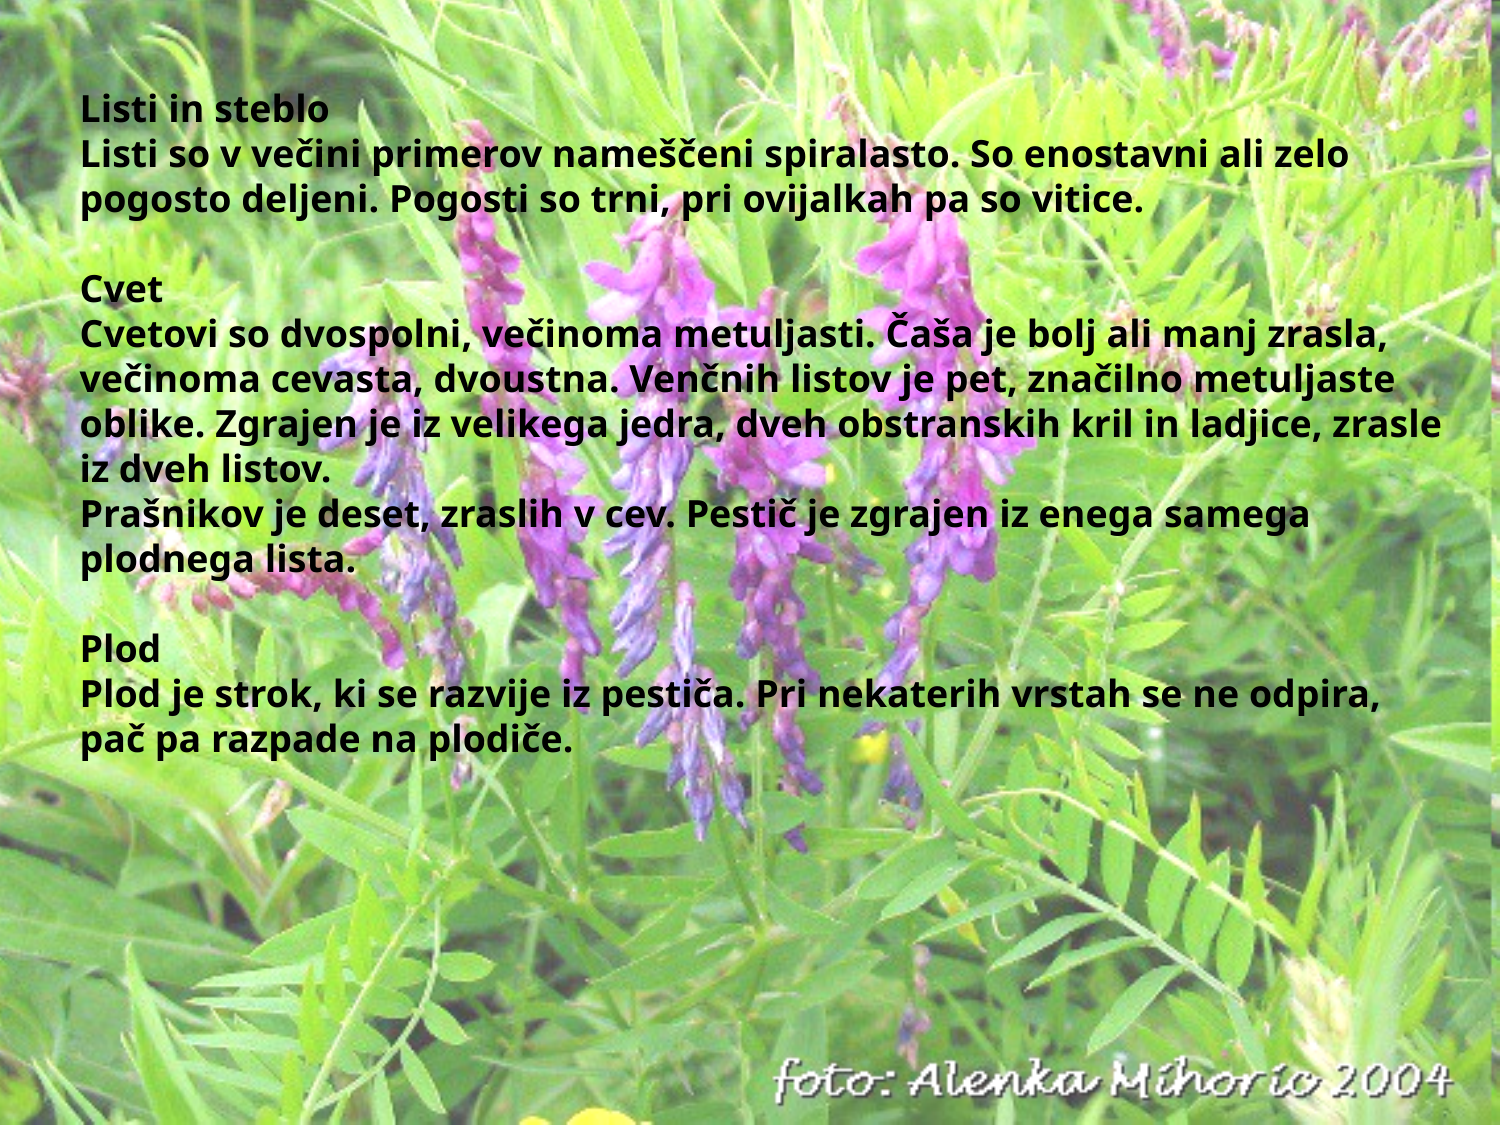

Listi in steblo
Listi so v večini primerov nameščeni spiralasto. So enostavni ali zelo pogosto deljeni. Pogosti so trni, pri ovijalkah pa so vitice.
Cvet
Cvetovi so dvospolni, večinoma metuljasti. Čaša je bolj ali manj zrasla, večinoma cevasta, dvoustna. Venčnih listov je pet, značilno metuljaste oblike. Zgrajen je iz velikega jedra, dveh obstranskih kril in ladjice, zrasle iz dveh listov.
Prašnikov je deset, zraslih v cev. Pestič je zgrajen iz enega samega plodnega lista.
Plod
Plod je strok, ki se razvije iz pestiča. Pri nekaterih vrstah se ne odpira, pač pa razpade na plodiče.